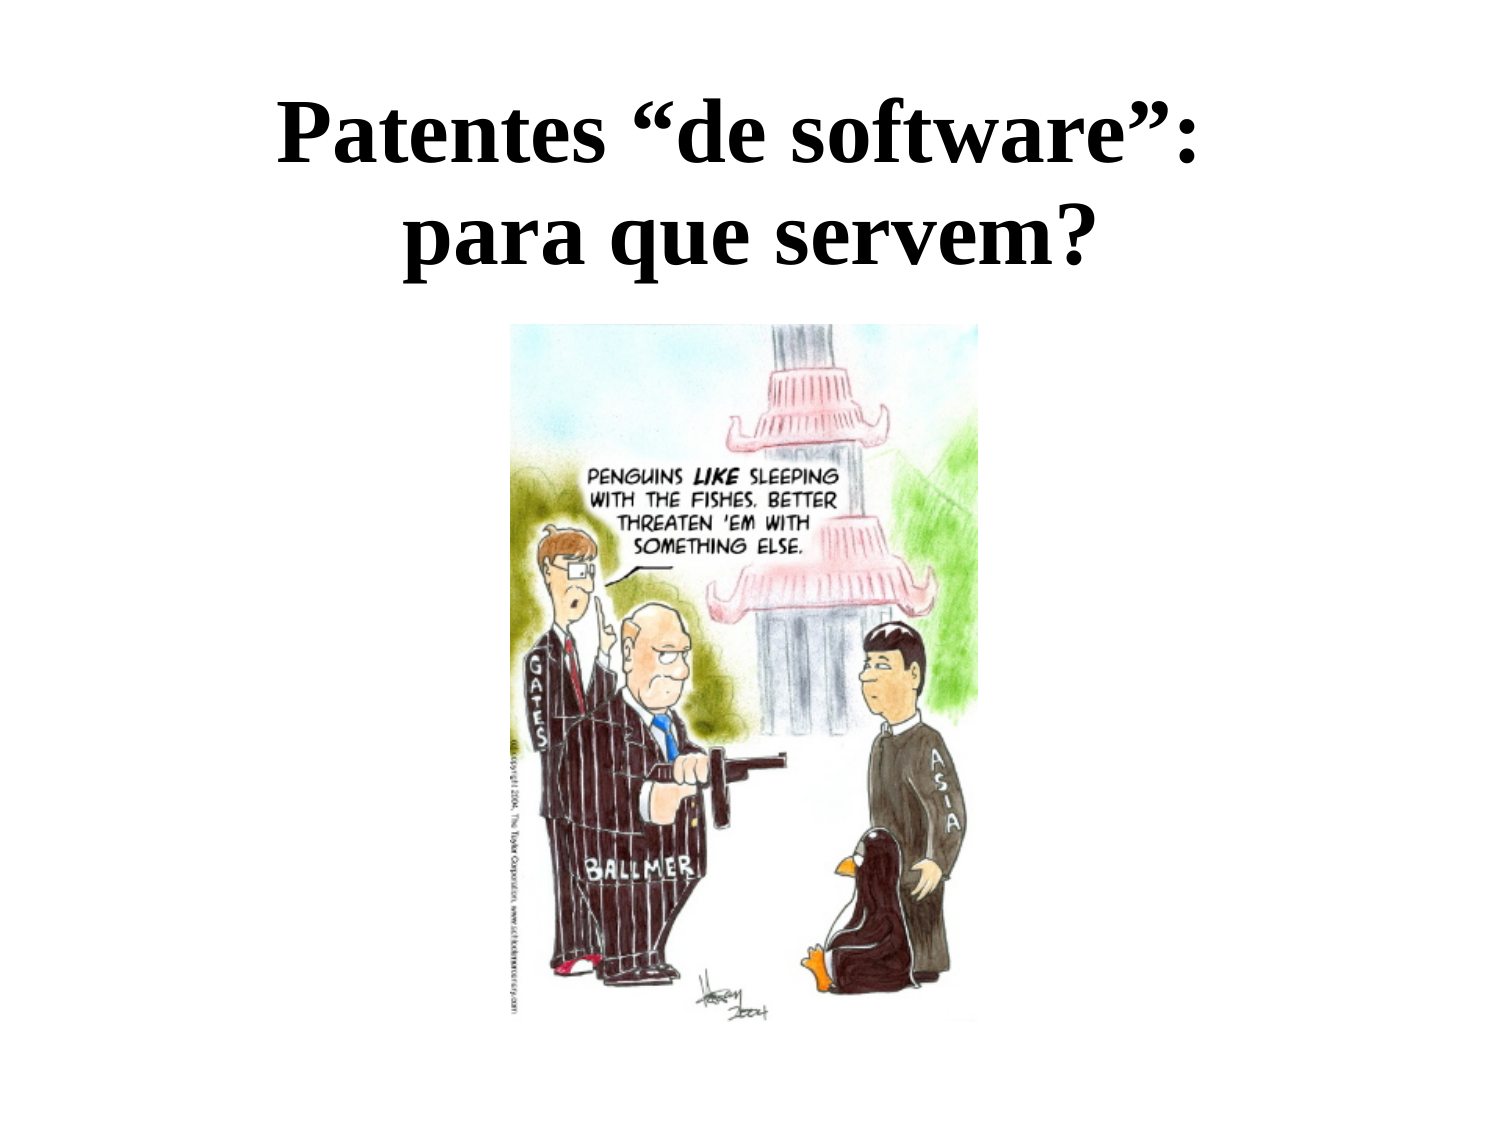

# Patentes “de software”: para que servem?